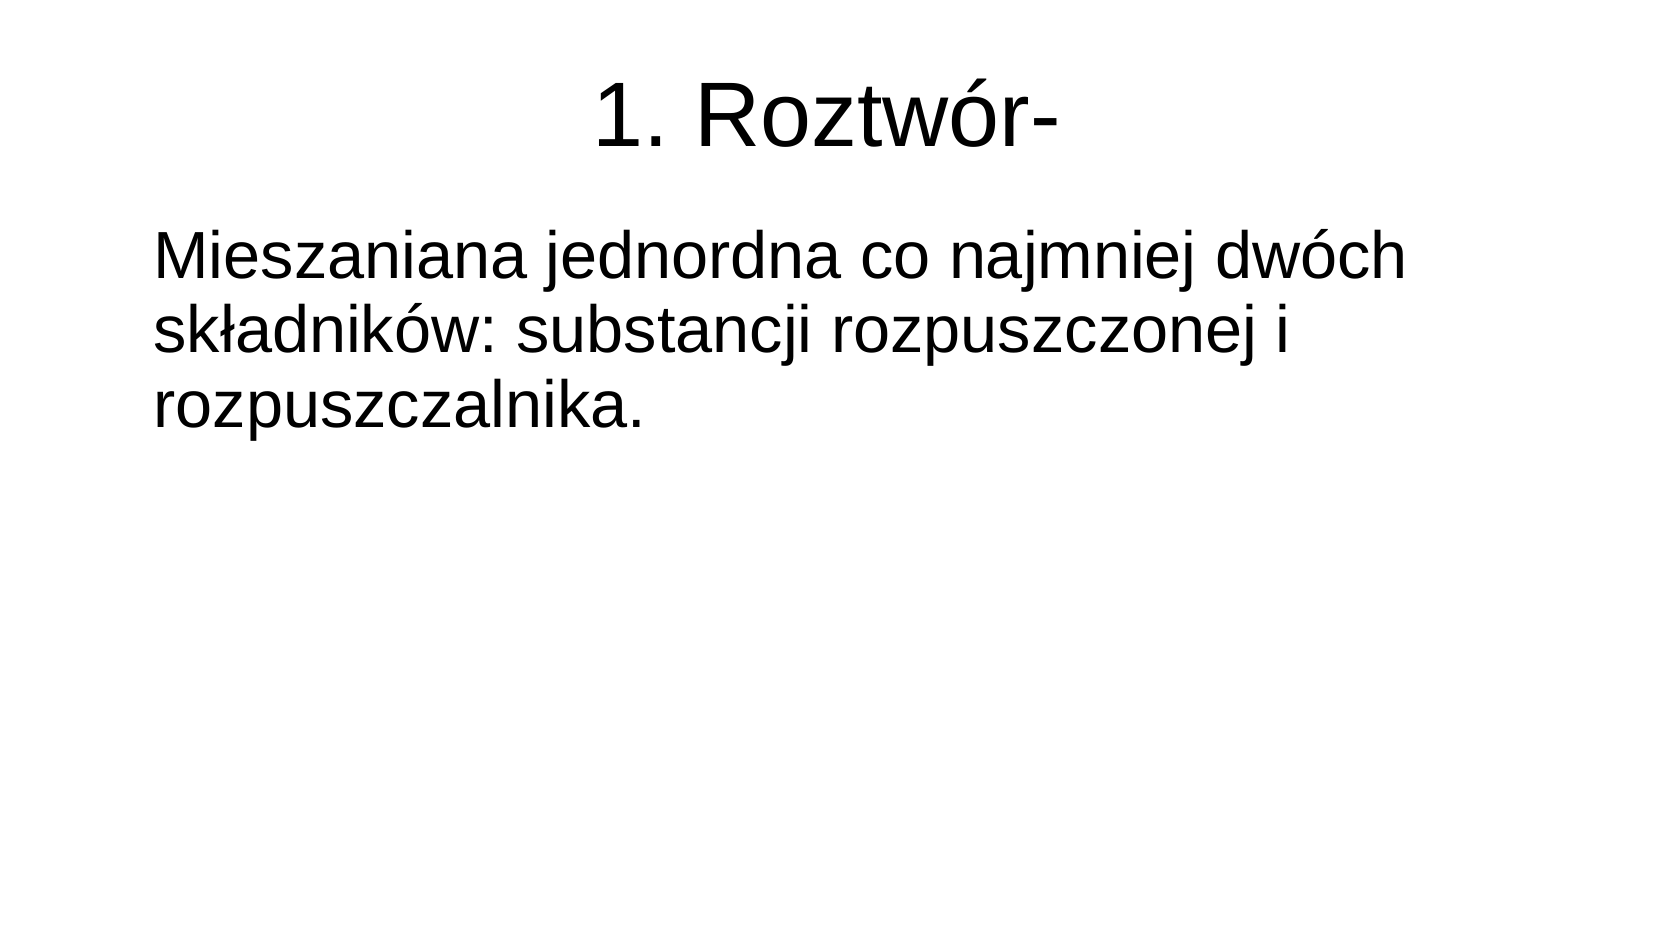

# 1. Roztwór-
Mieszaniana jednordna co najmniej dwóch składników: substancji rozpuszczonej i rozpuszczalnika.